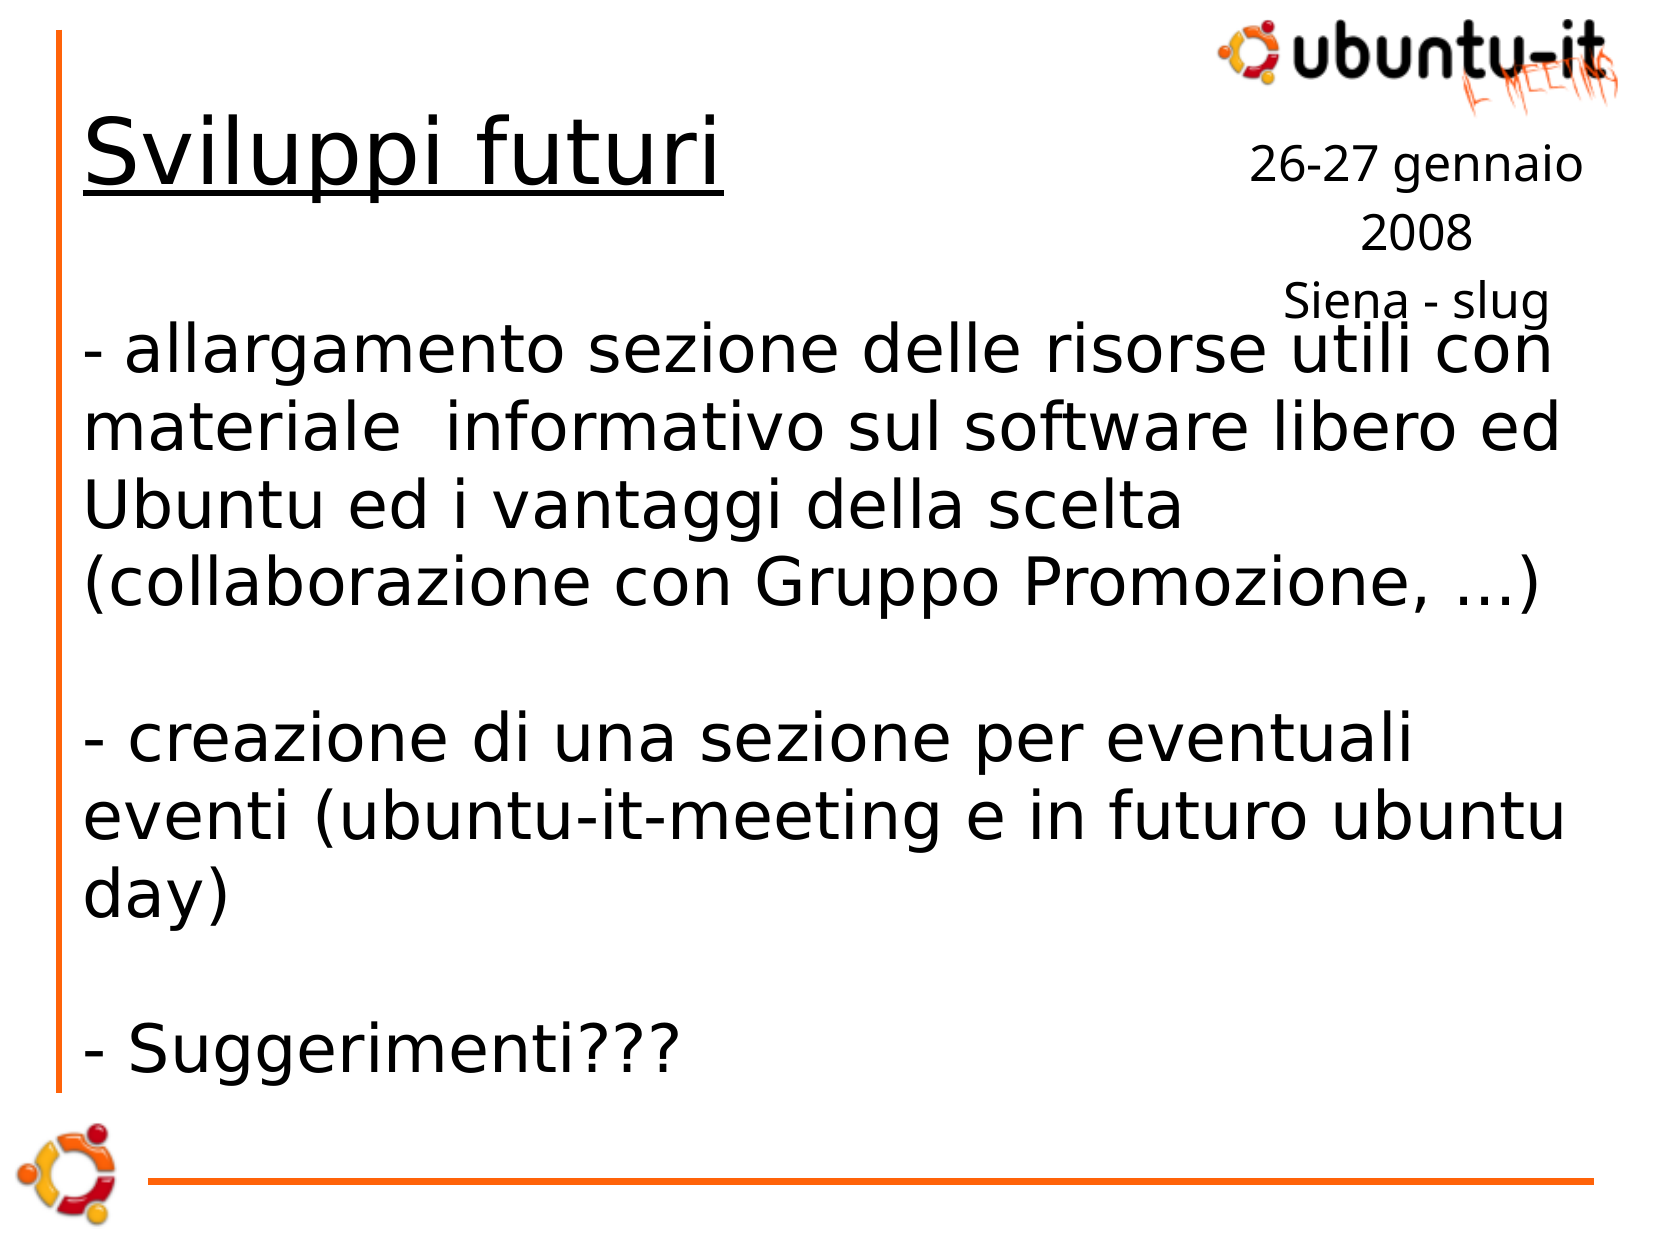

# Sviluppi futuri
- allargamento sezione delle risorse utili con materiale informativo sul software libero ed Ubuntu ed i vantaggi della scelta (collaborazione con Gruppo Promozione, ...)
- creazione di una sezione per eventuali eventi (ubuntu-it-meeting e in futuro ubuntu day)
- Suggerimenti???